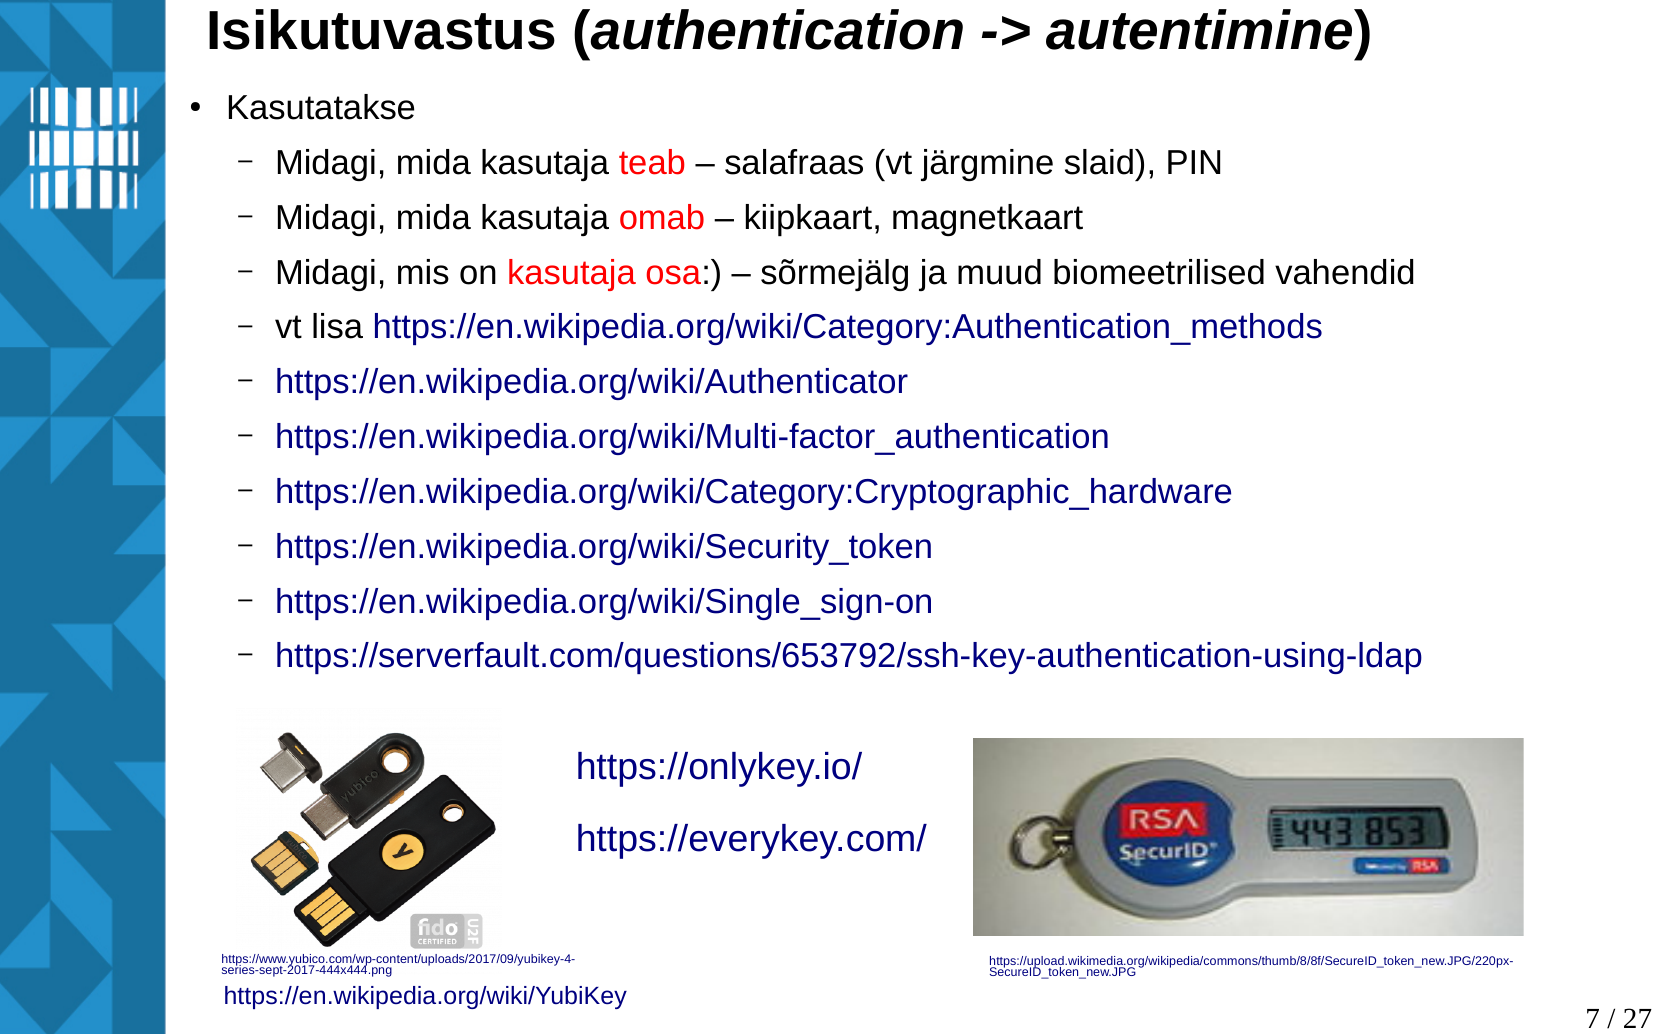

# Isikutuvastus (authentication -> autentimine)
Kasutatakse
Midagi, mida kasutaja teab – salafraas (vt järgmine slaid), PIN
Midagi, mida kasutaja omab – kiipkaart, magnetkaart
Midagi, mis on kasutaja osa:) – sõrmejälg ja muud biomeetrilised vahendid
vt lisa https://en.wikipedia.org/wiki/Category:Authentication_methods
https://en.wikipedia.org/wiki/Authenticator
https://en.wikipedia.org/wiki/Multi-factor_authentication
https://en.wikipedia.org/wiki/Category:Cryptographic_hardware
https://en.wikipedia.org/wiki/Security_token
https://en.wikipedia.org/wiki/Single_sign-on
https://serverfault.com/questions/653792/ssh-key-authentication-using-ldap
https://onlykey.io/
https://everykey.com/
https://www.yubico.com/wp-content/uploads/2017/09/yubikey-4-series-sept-2017-444x444.png
https://upload.wikimedia.org/wikipedia/commons/thumb/8/8f/SecureID_token_new.JPG/220px-SecureID_token_new.JPG
https://en.wikipedia.org/wiki/YubiKey
7